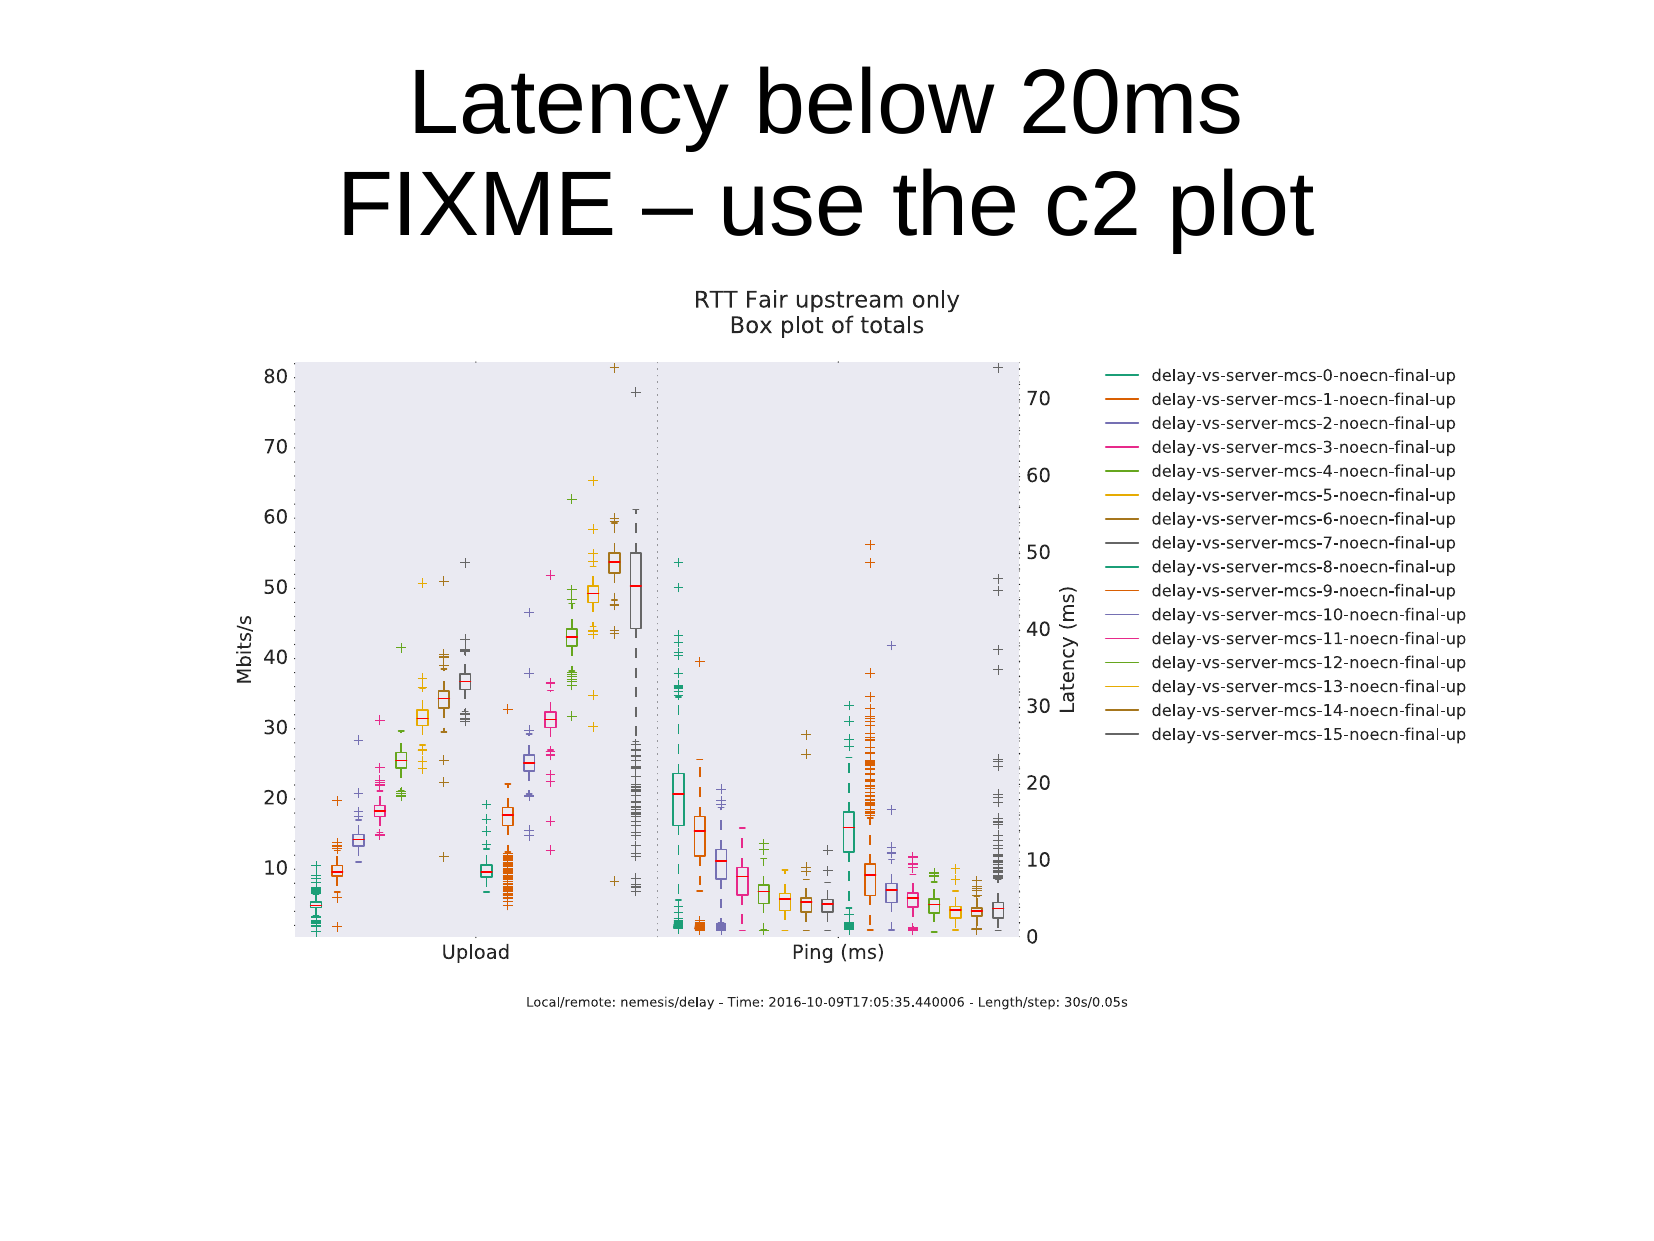

# Latency below 20ms FIXME – use the c2 plot